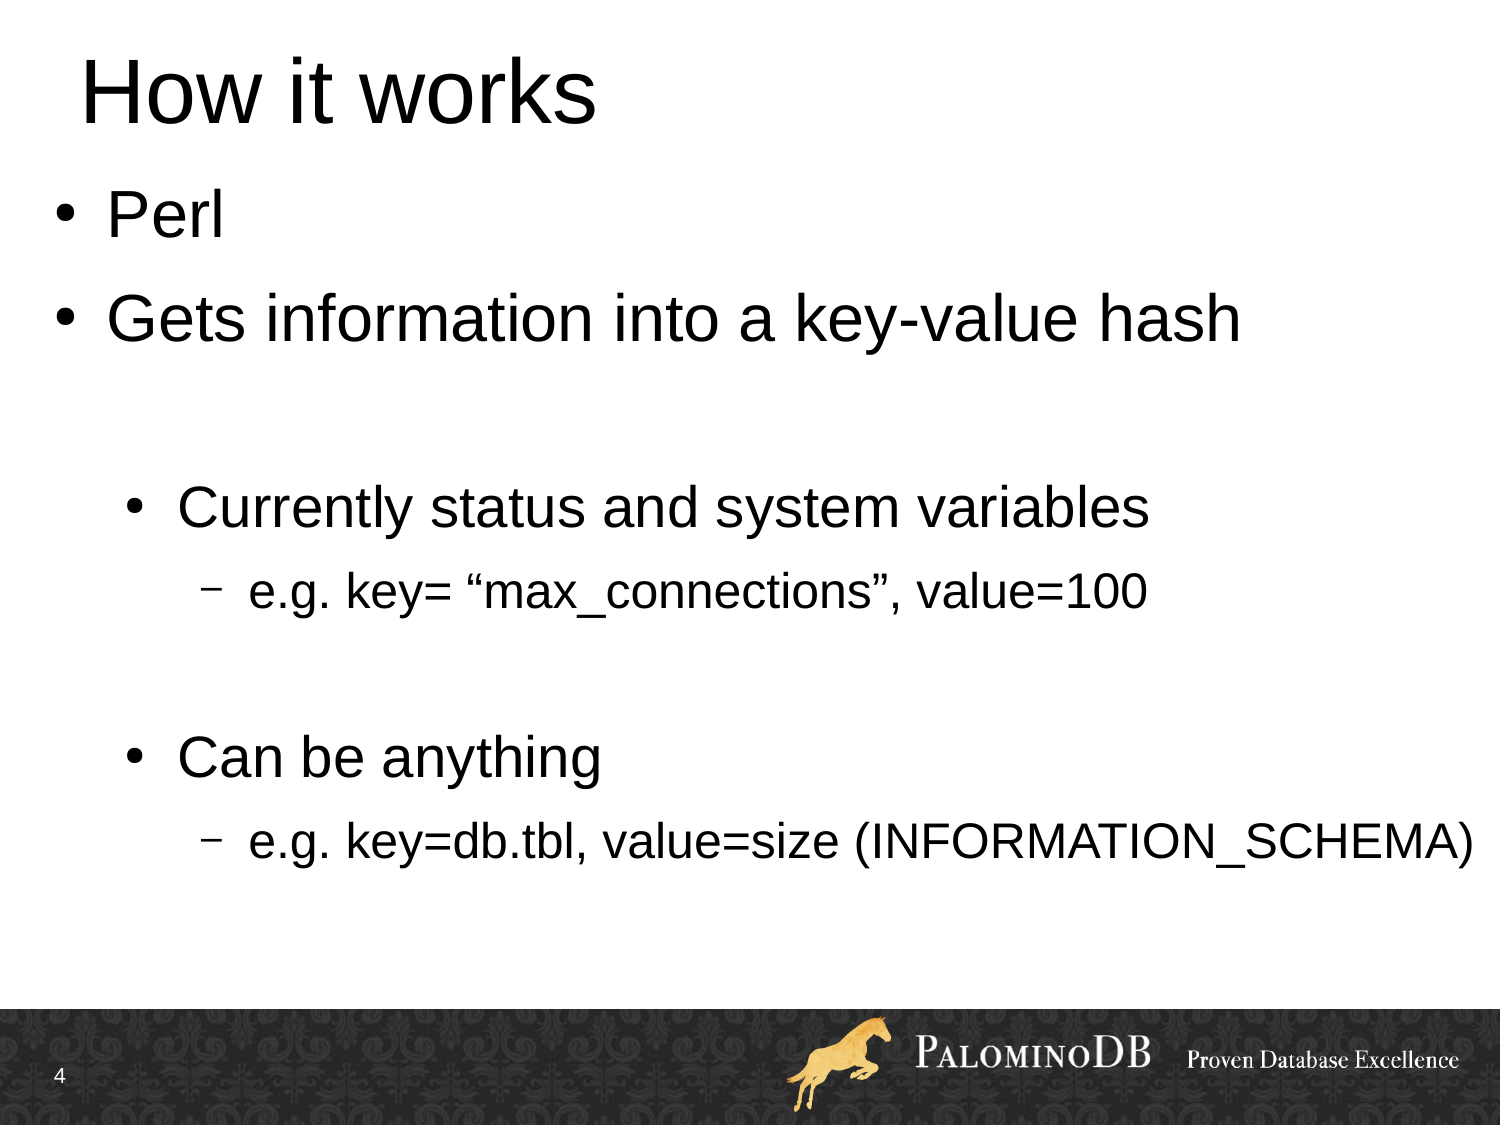

# How it works
Perl
Gets information into a key-value hash
Currently status and system variables
e.g. key= “max_connections”, value=100
Can be anything
e.g. key=db.tbl, value=size (INFORMATION_SCHEMA)